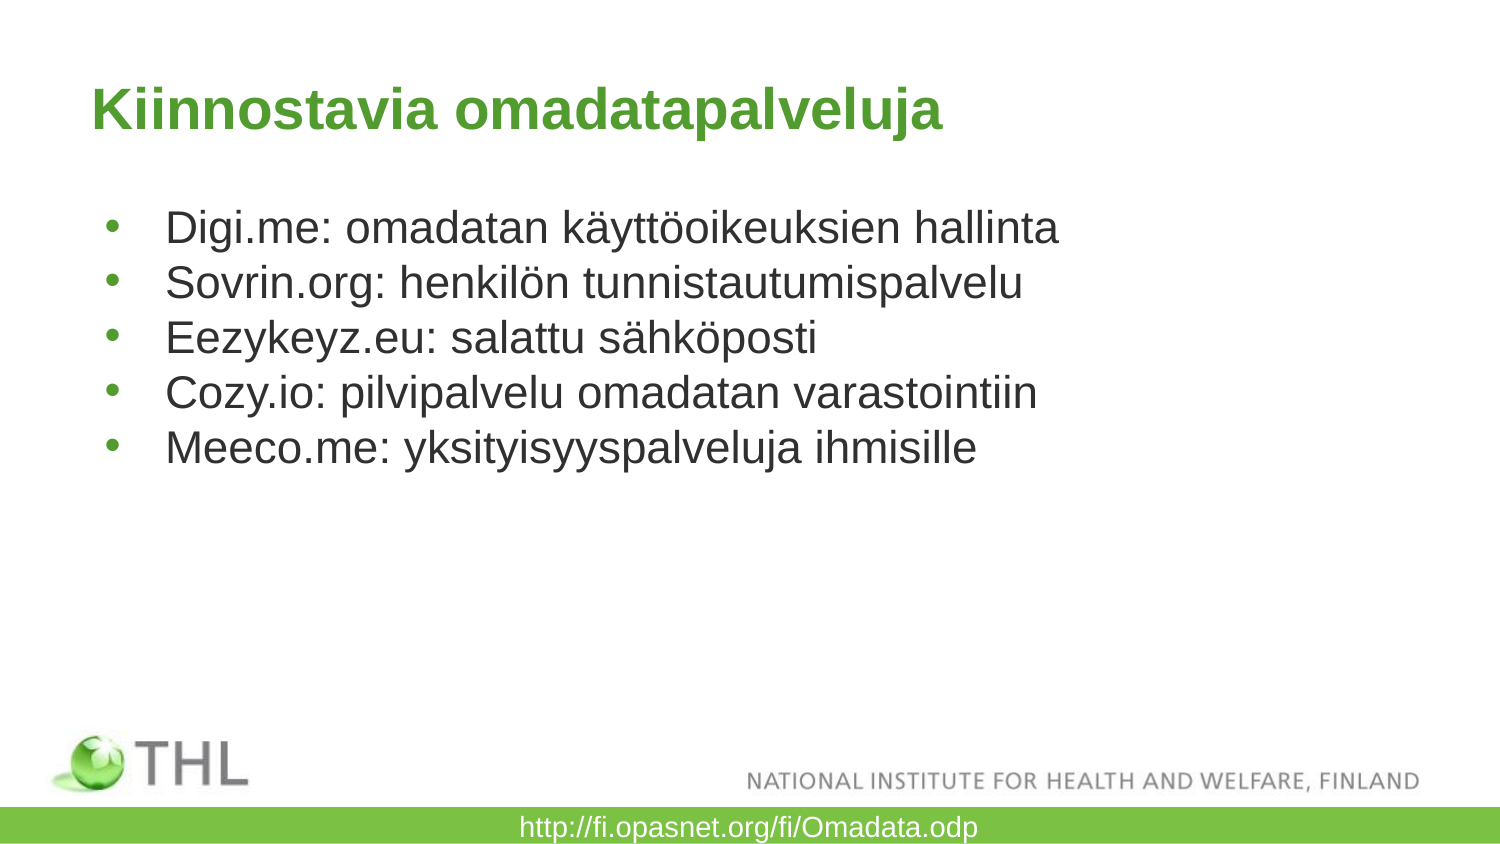

# Kiinnostavia omadatapalveluja
Digi.me: omadatan käyttöoikeuksien hallinta
Sovrin.org: henkilön tunnistautumispalvelu
Eezykeyz.eu: salattu sähköposti
Cozy.io: pilvipalvelu omadatan varastointiin
Meeco.me: yksityisyyspalveluja ihmisille